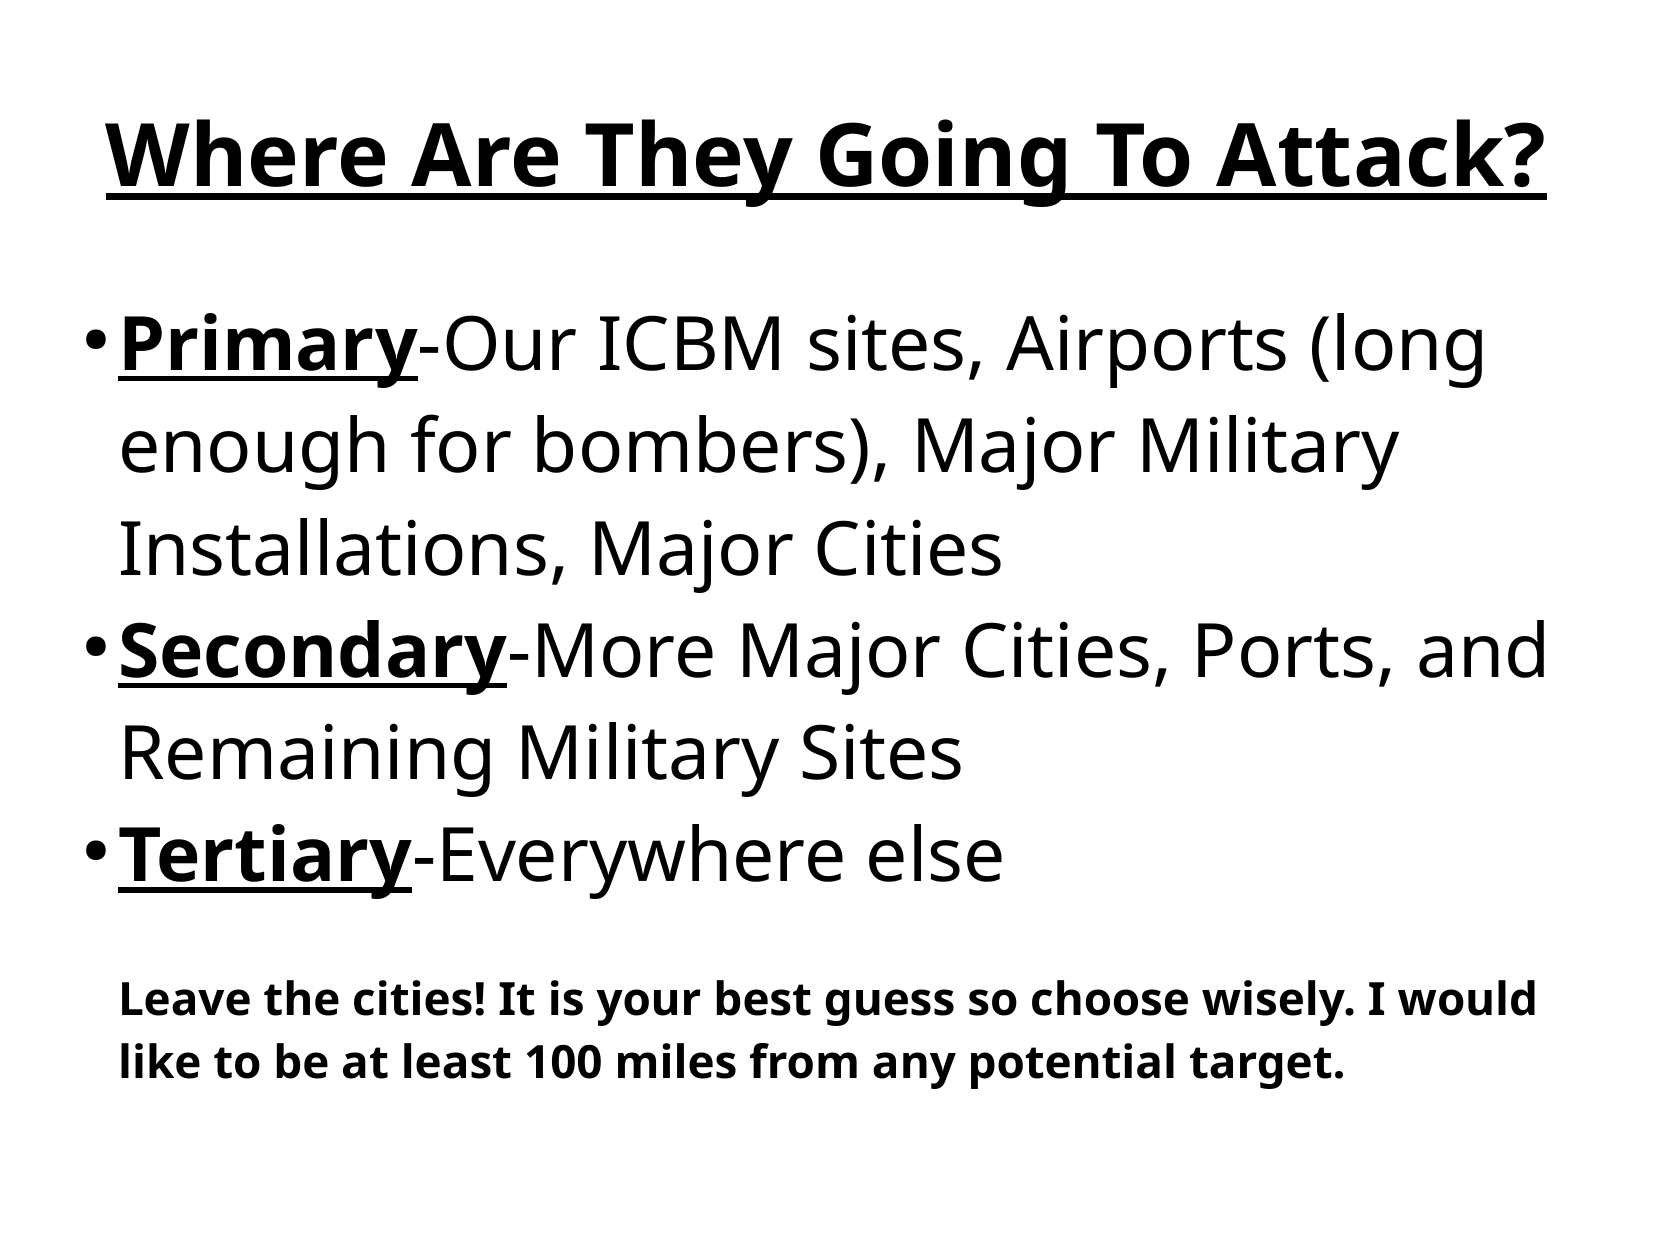

# Where Are They Going To Attack?
Primary-Our ICBM sites, Airports (long enough for bombers), Major Military Installations, Major Cities
Secondary-More Major Cities, Ports, and Remaining Military Sites
Tertiary-Everywhere else
Leave the cities! It is your best guess so choose wisely. I would like to be at least 100 miles from any potential target.